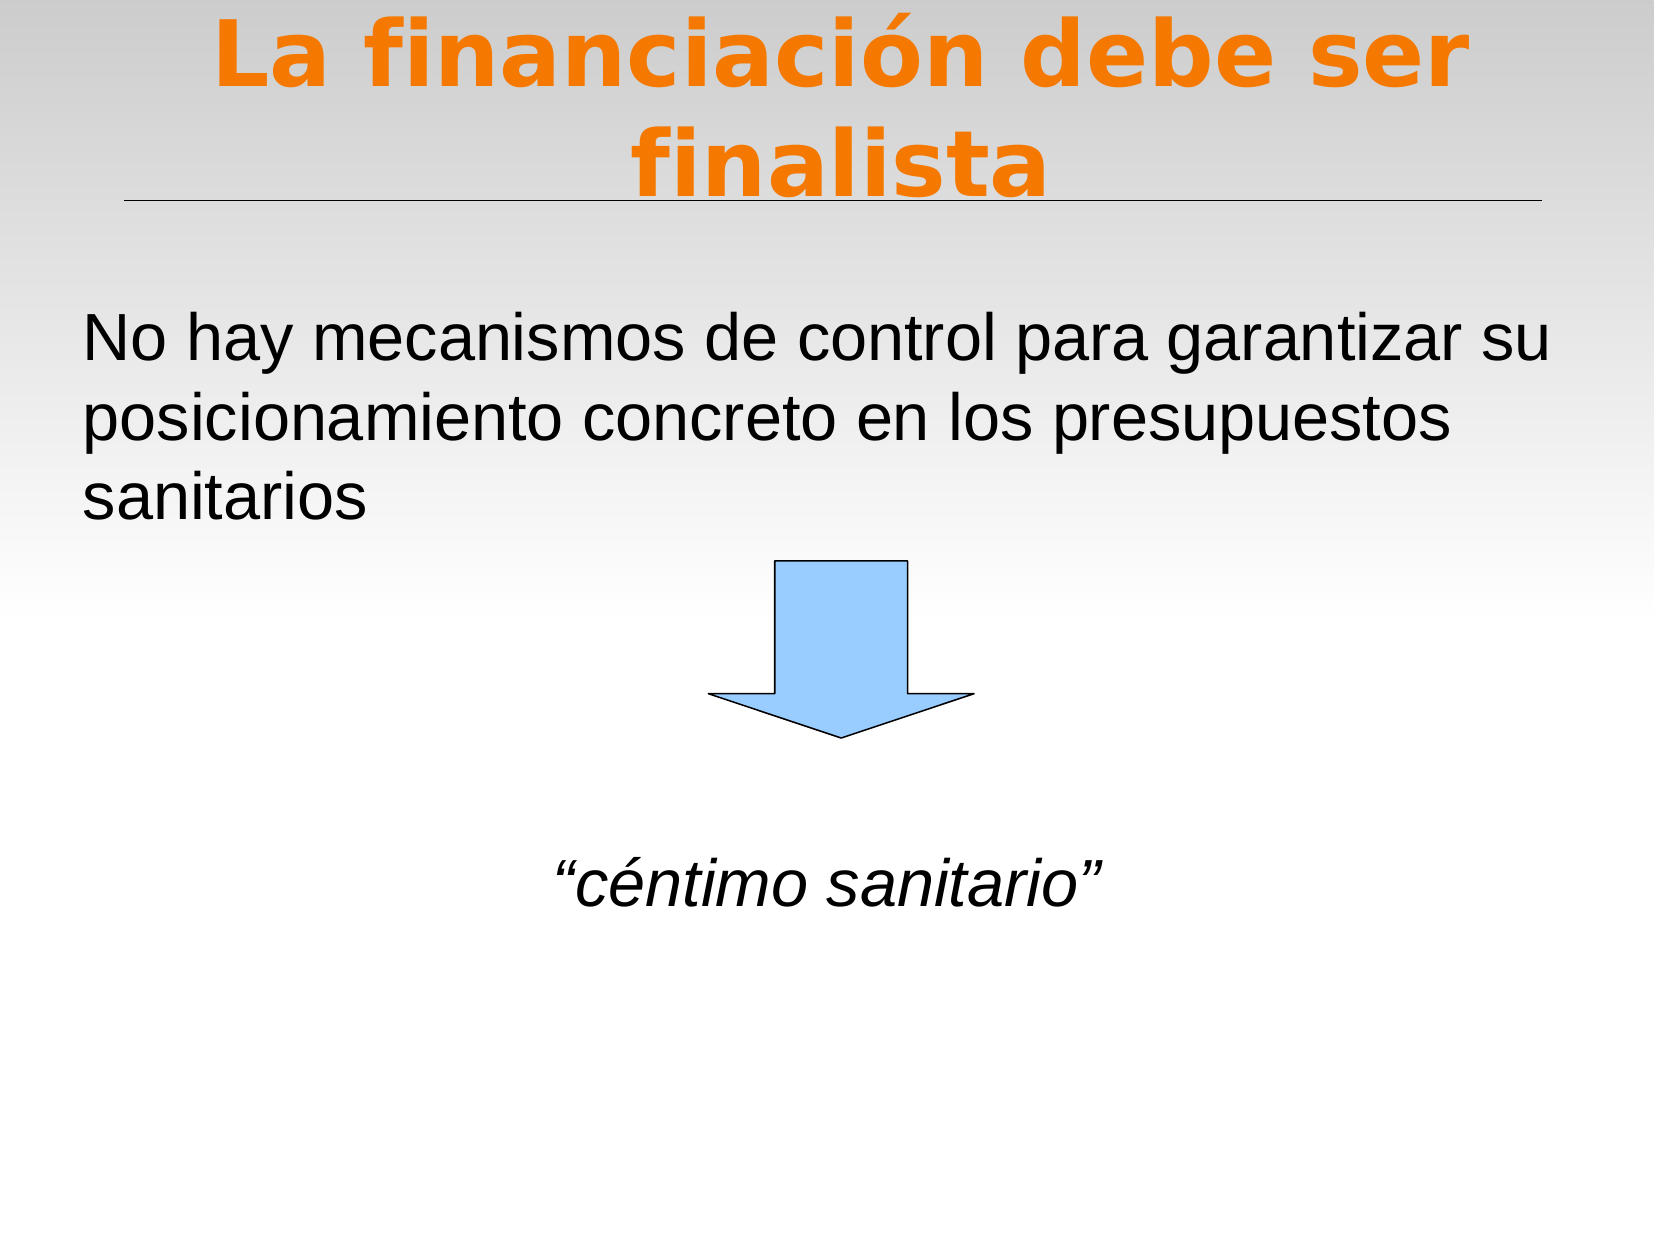

La financiación debe ser finalista
#
No hay mecanismos de control para garantizar su posicionamiento concreto en los presupuestos sanitarios
“céntimo sanitario”